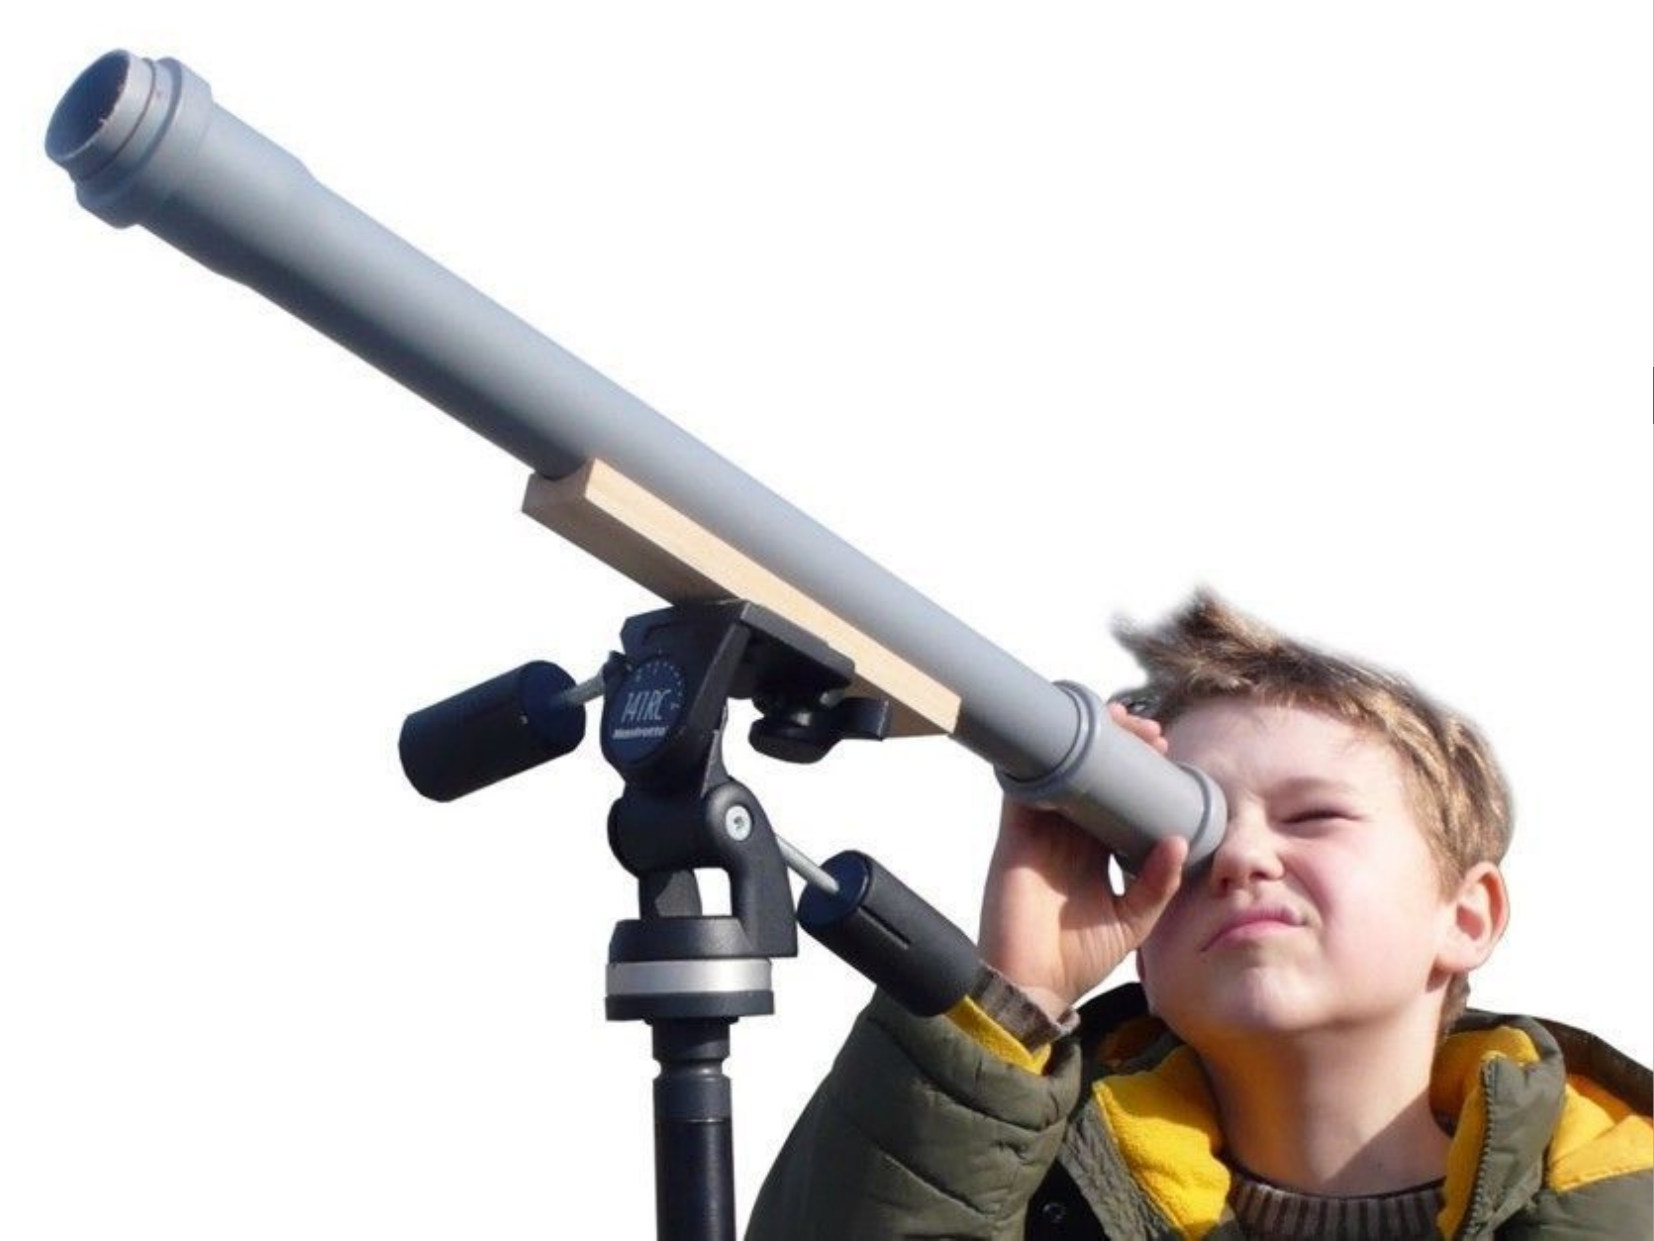

# Entwicklungen und Entdeckungen
Linsenfernrohre
Quadrant
Steinmonumente und Tempel